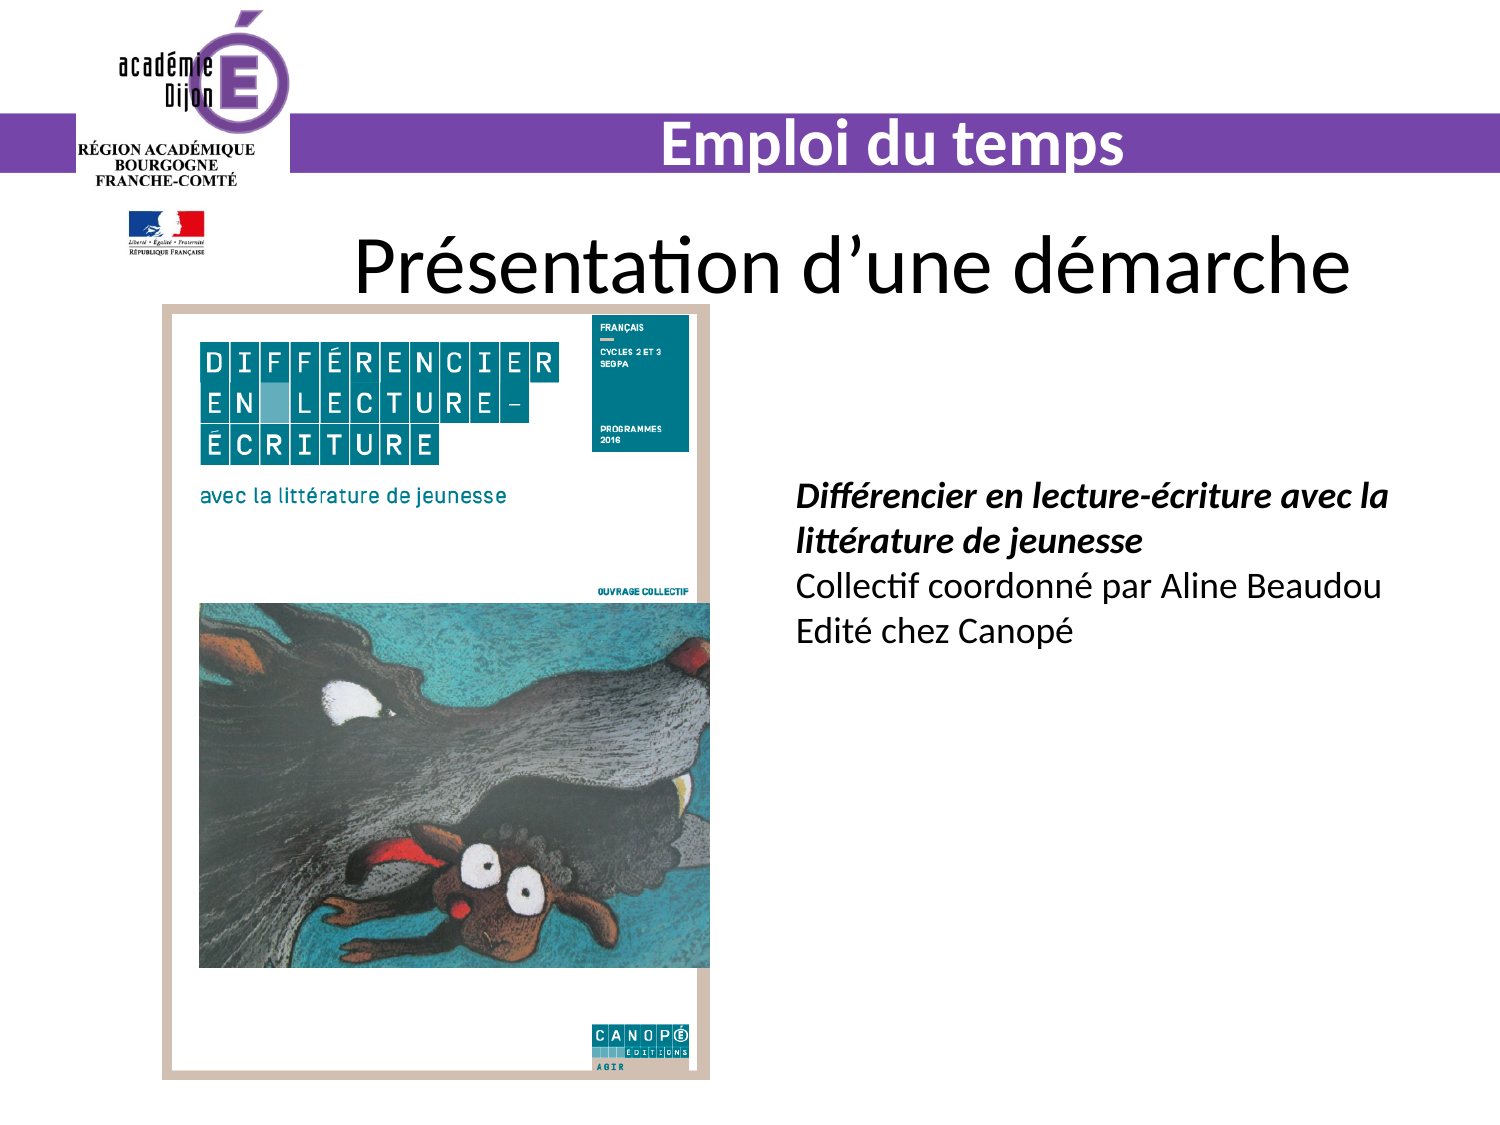

# Emploi du temps
Présentation d’une démarche
Différencier en lecture-écriture avec la littérature de jeunesse
Collectif coordonné par Aline Beaudou
Edité chez Canopé